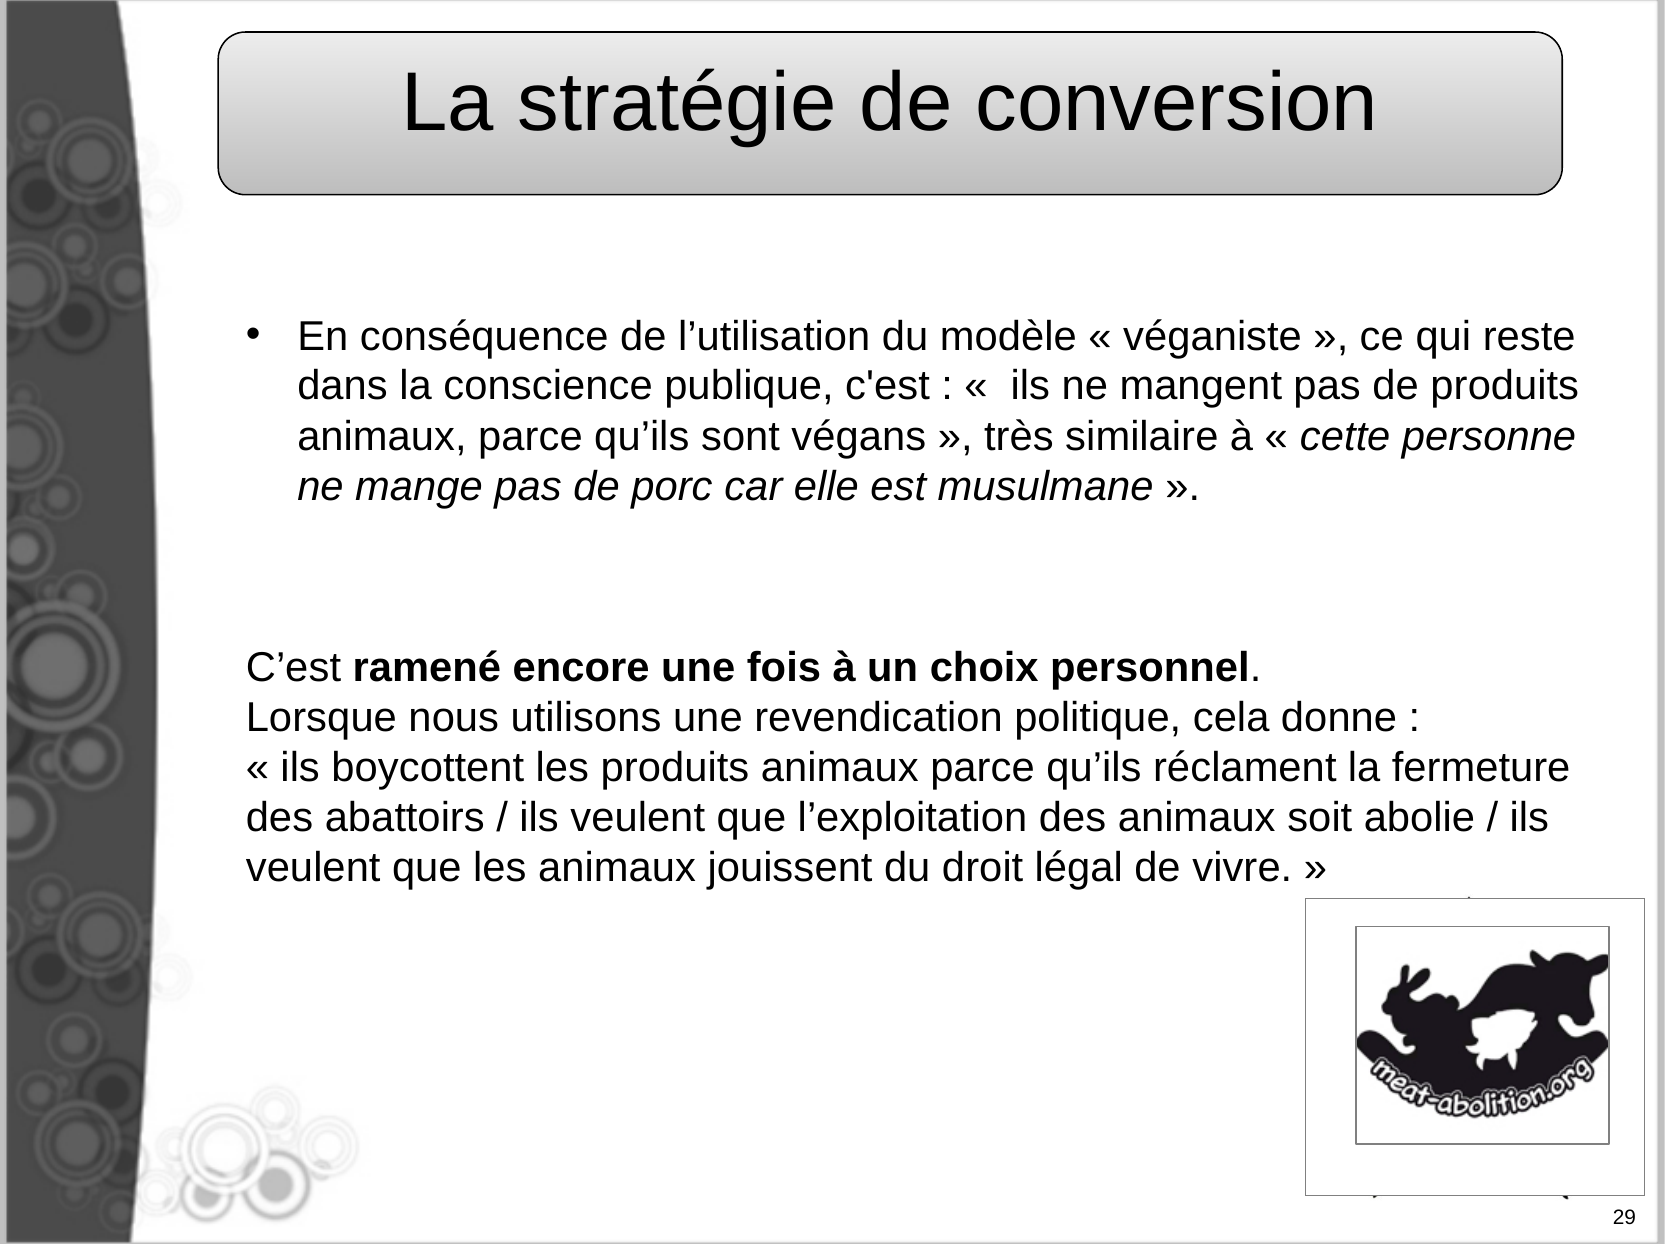

La stratégie de conversion
En conséquence de l’utilisation du modèle « véganiste », ce qui reste dans la conscience publique, c'est : «  ils ne mangent pas de produits animaux, parce qu’ils sont végans », très similaire à « cette personne ne mange pas de porc car elle est musulmane ».
C’est ramené encore une fois à un choix personnel.
Lorsque nous utilisons une revendication politique, cela donne :
« ils boycottent les produits animaux parce qu’ils réclament la fermeture des abattoirs / ils veulent que l’exploitation des animaux soit abolie / ils veulent que les animaux jouissent du droit légal de vivre. »
29